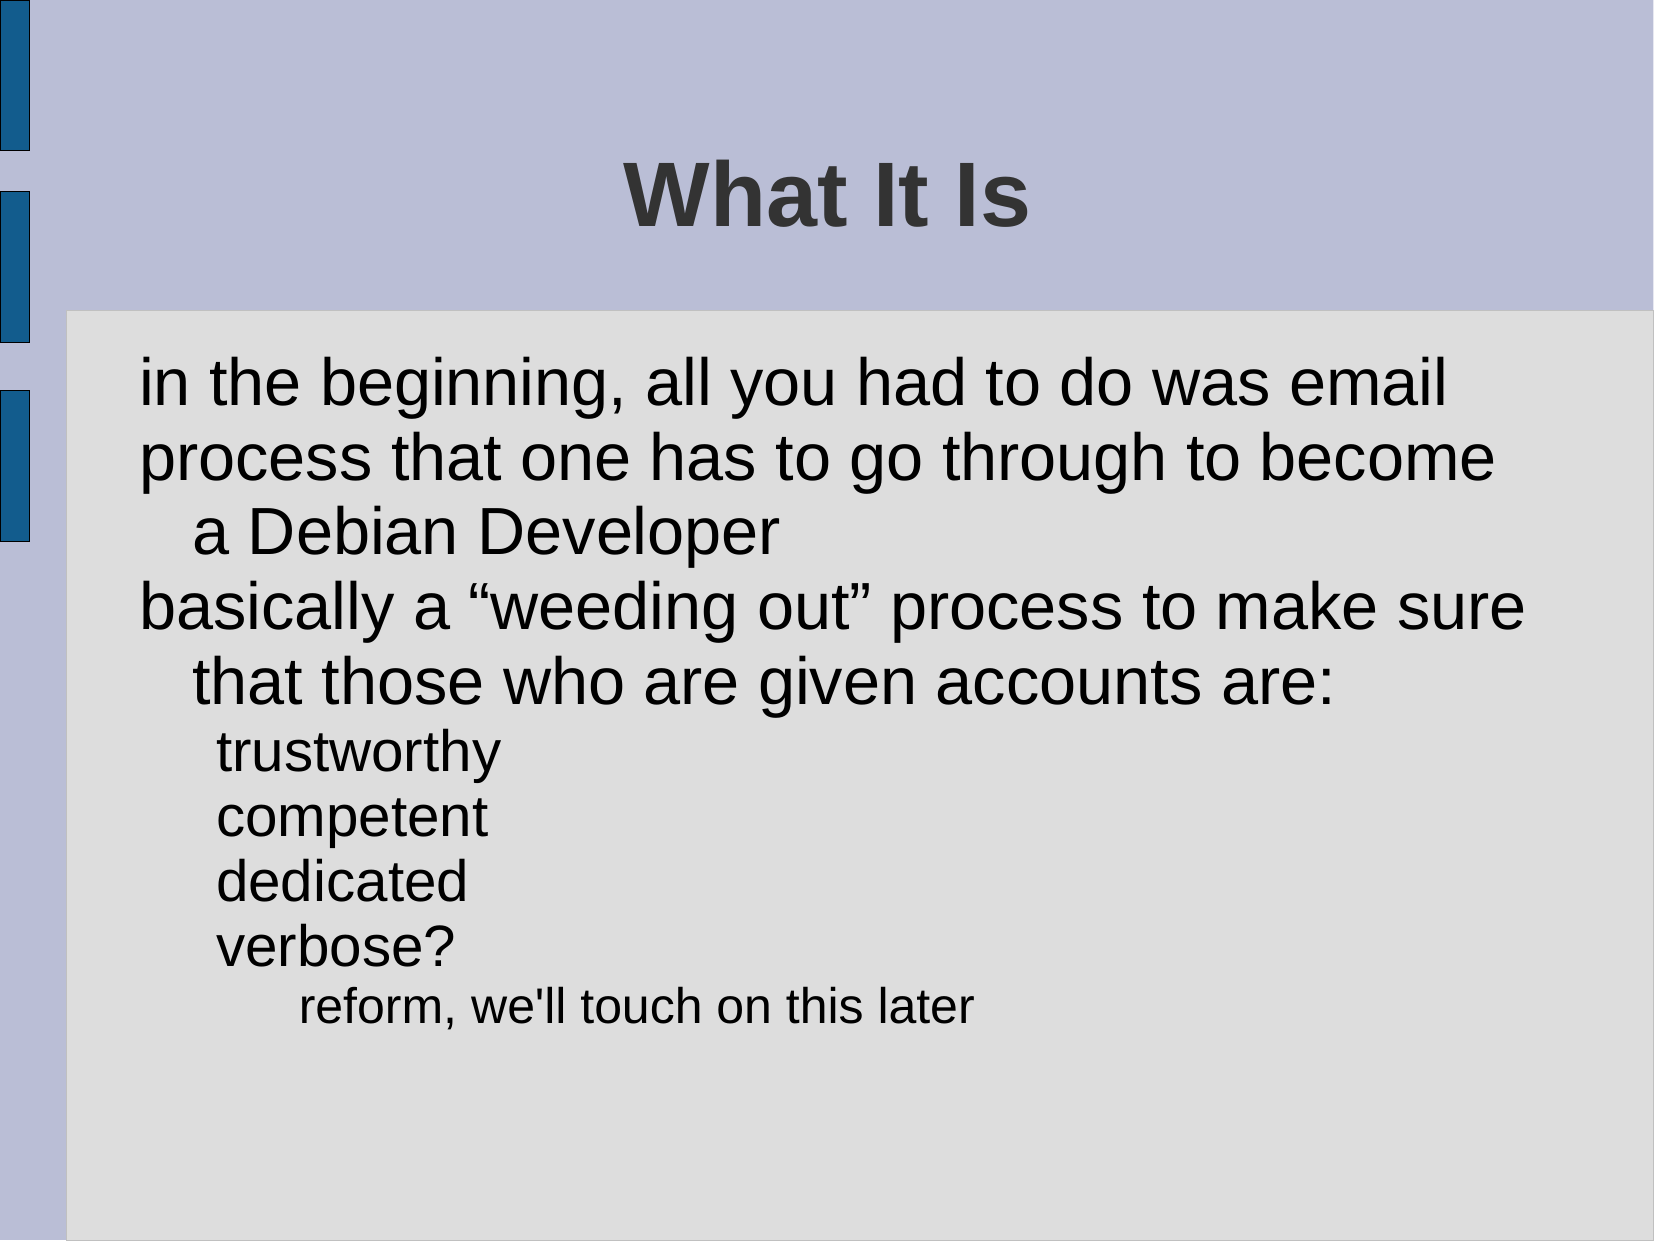

# What It Is
in the beginning, all you had to do was email
process that one has to go through to become a Debian Developer
basically a “weeding out” process to make sure that those who are given accounts are:
trustworthy
competent
dedicated
verbose?
reform, we'll touch on this later